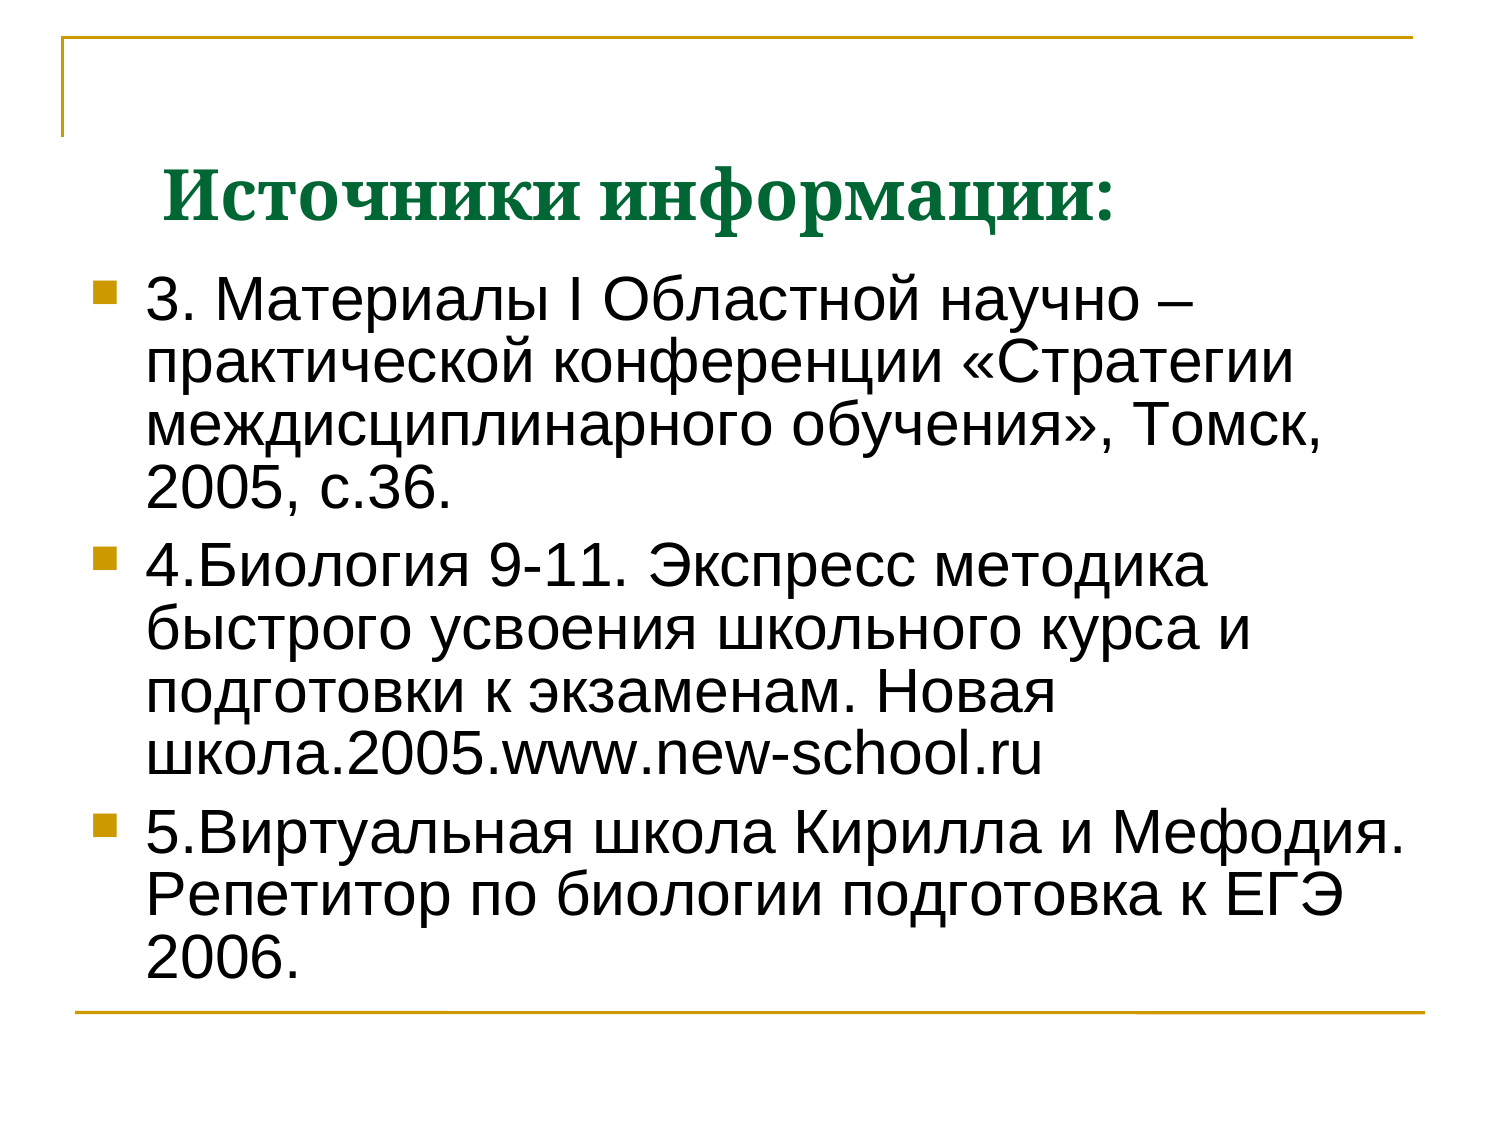

# Источники информации:
3. Материалы I Областной научно – практической конференции «Стратегии междисциплинарного обучения», Томск, 2005, с.36.
4.Биология 9-11. Экспресс методика быстрого усвоения школьного курса и подготовки к экзаменам. Новая школа.2005.www.new-school.ru
5.Виртуальная школа Кирилла и Мефодия. Репетитор по биологии подготовка к ЕГЭ 2006.